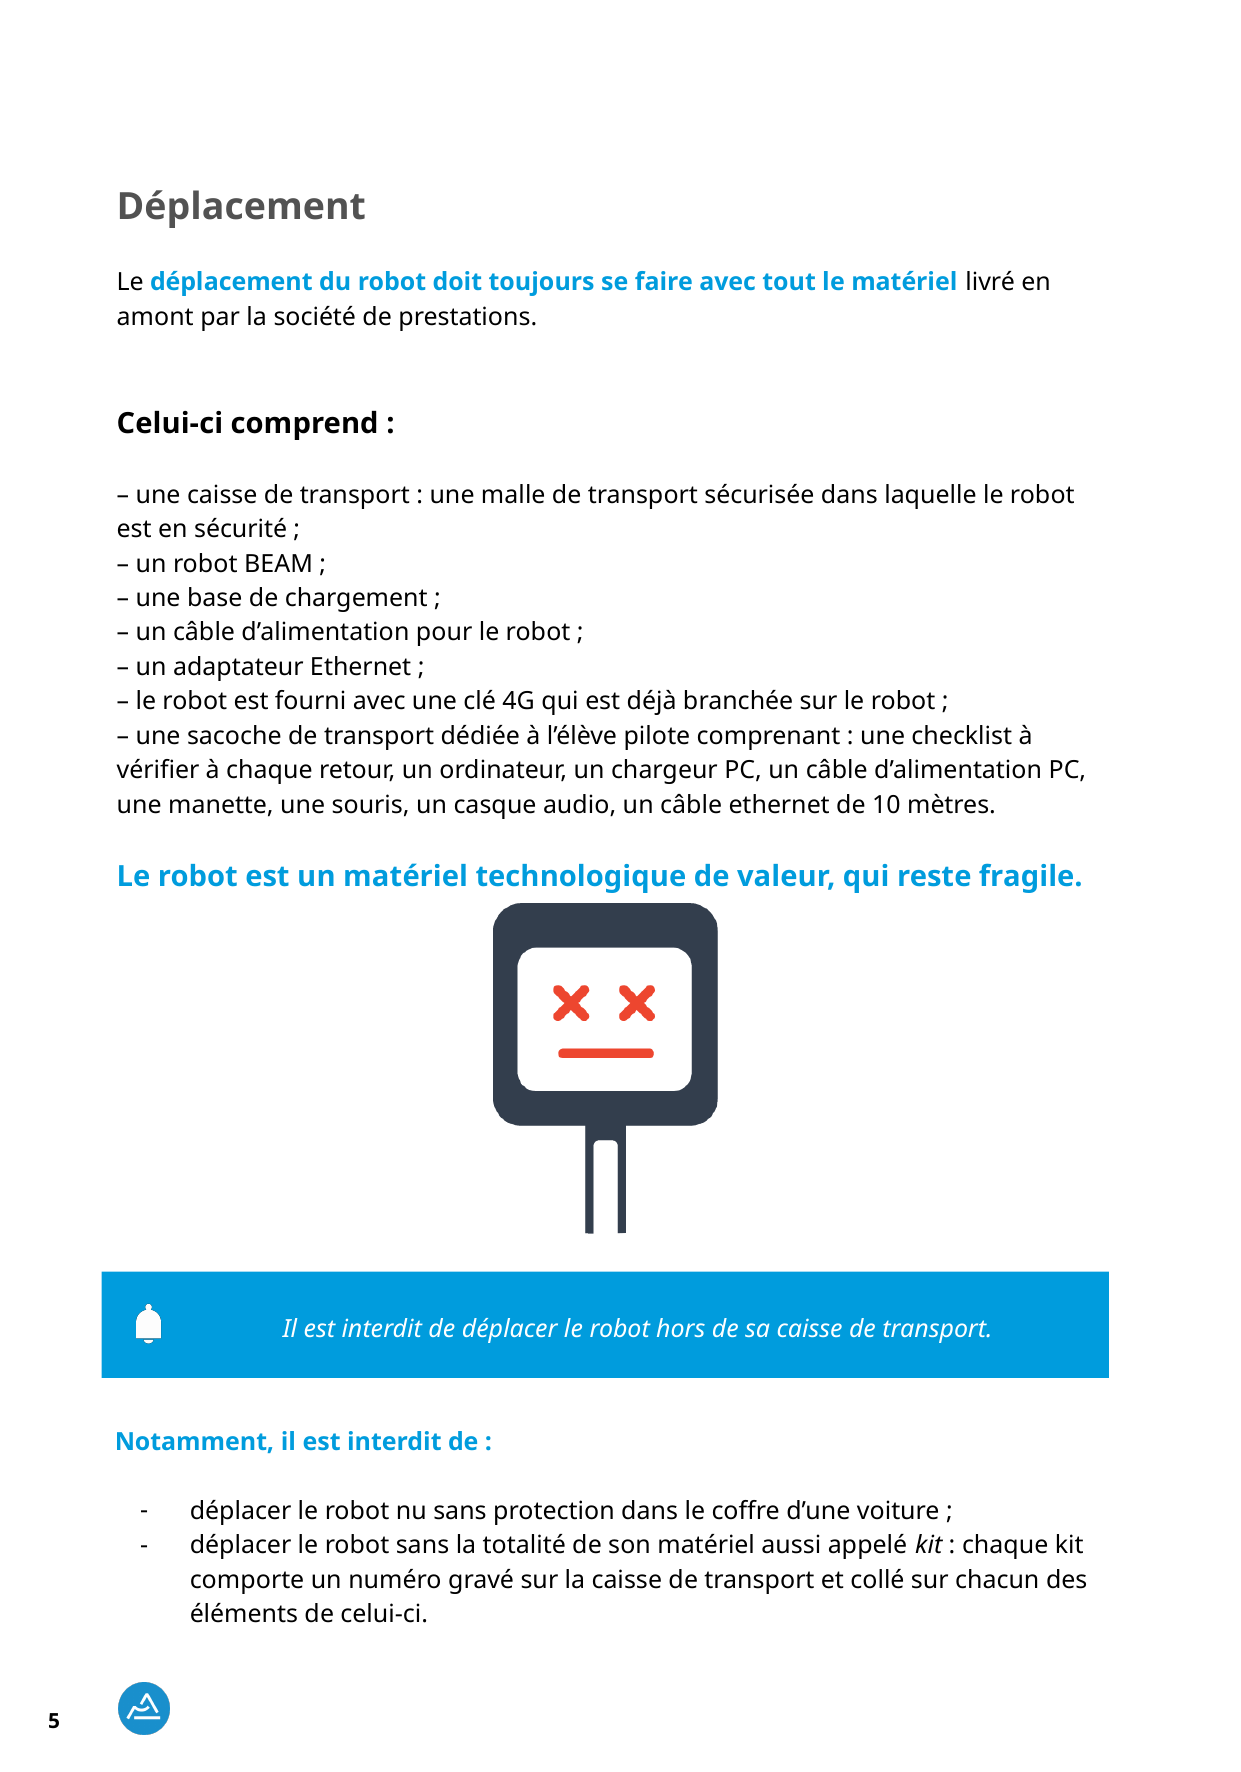

Déplacement
Le déplacement du robot doit toujours se faire avec tout le matériel livré en amont par la société de prestations.
Celui-ci comprend :
– une caisse de transport : une malle de transport sécurisée dans laquelle le robot est en sécurité ;
– un robot BEAM ;
– une base de chargement ;
– un câble d’alimentation pour le robot ;
– un adaptateur Ethernet ;
– le robot est fourni avec une clé 4G qui est déjà branchée sur le robot ;
– une sacoche de transport dédiée à l’élève pilote comprenant : une checklist à vérifier à chaque retour, un ordinateur, un chargeur PC, un câble d’alimentation PC,
une manette, une souris, un casque audio, un câble ethernet de 10 mètres.
Le robot est un matériel technologique de valeur, qui reste fragile.
Il est interdit de déplacer le robot hors de sa caisse de transport.
Notamment, il est interdit de :
déplacer le robot nu sans protection dans le coffre d’une voiture ;
déplacer le robot sans la totalité de son matériel aussi appelé kit : chaque kit comporte un numéro gravé sur la caisse de transport et collé sur chacun des éléments de celui-ci.
5